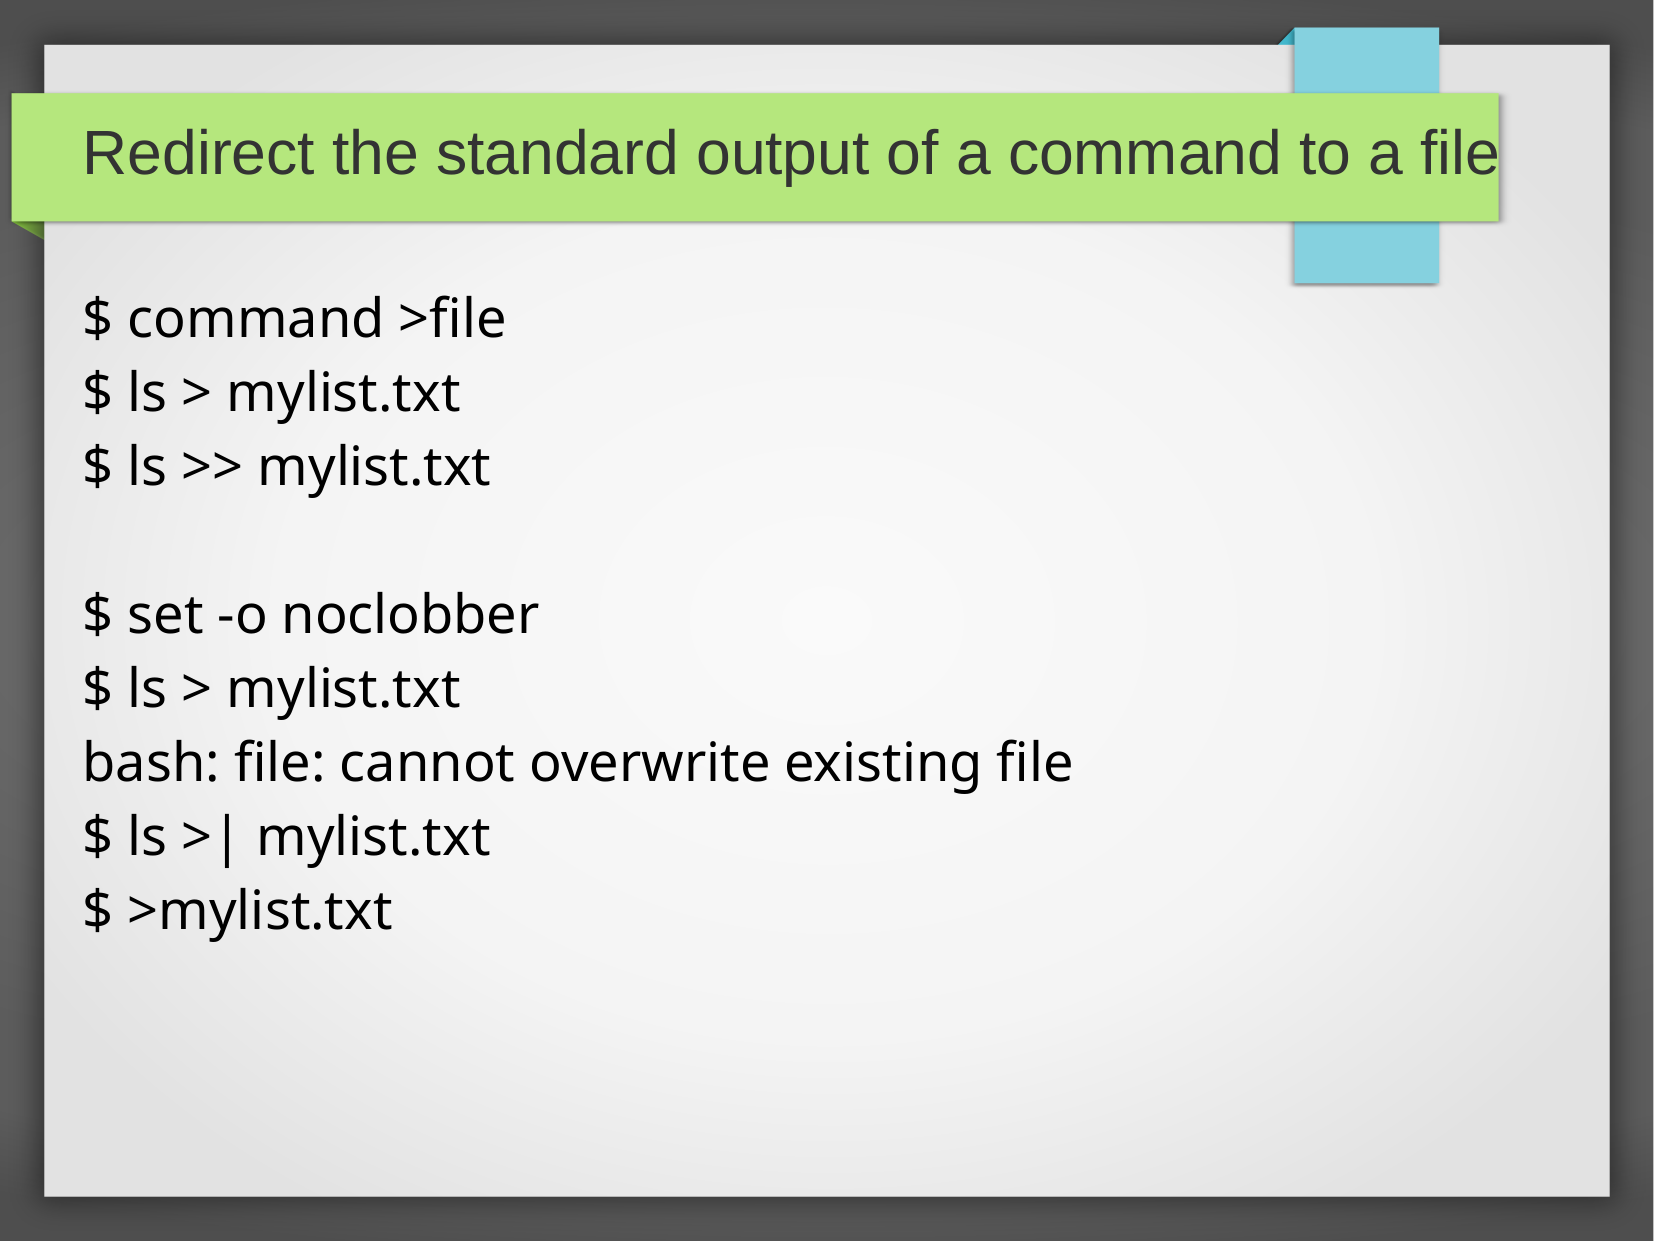

# Redirect the standard output of a command to a file
$ command >file
$ ls > mylist.txt
$ ls >> mylist.txt
$ set -o noclobber
$ ls > mylist.txt
bash: file: cannot overwrite existing file
$ ls >| mylist.txt
$ >mylist.txt